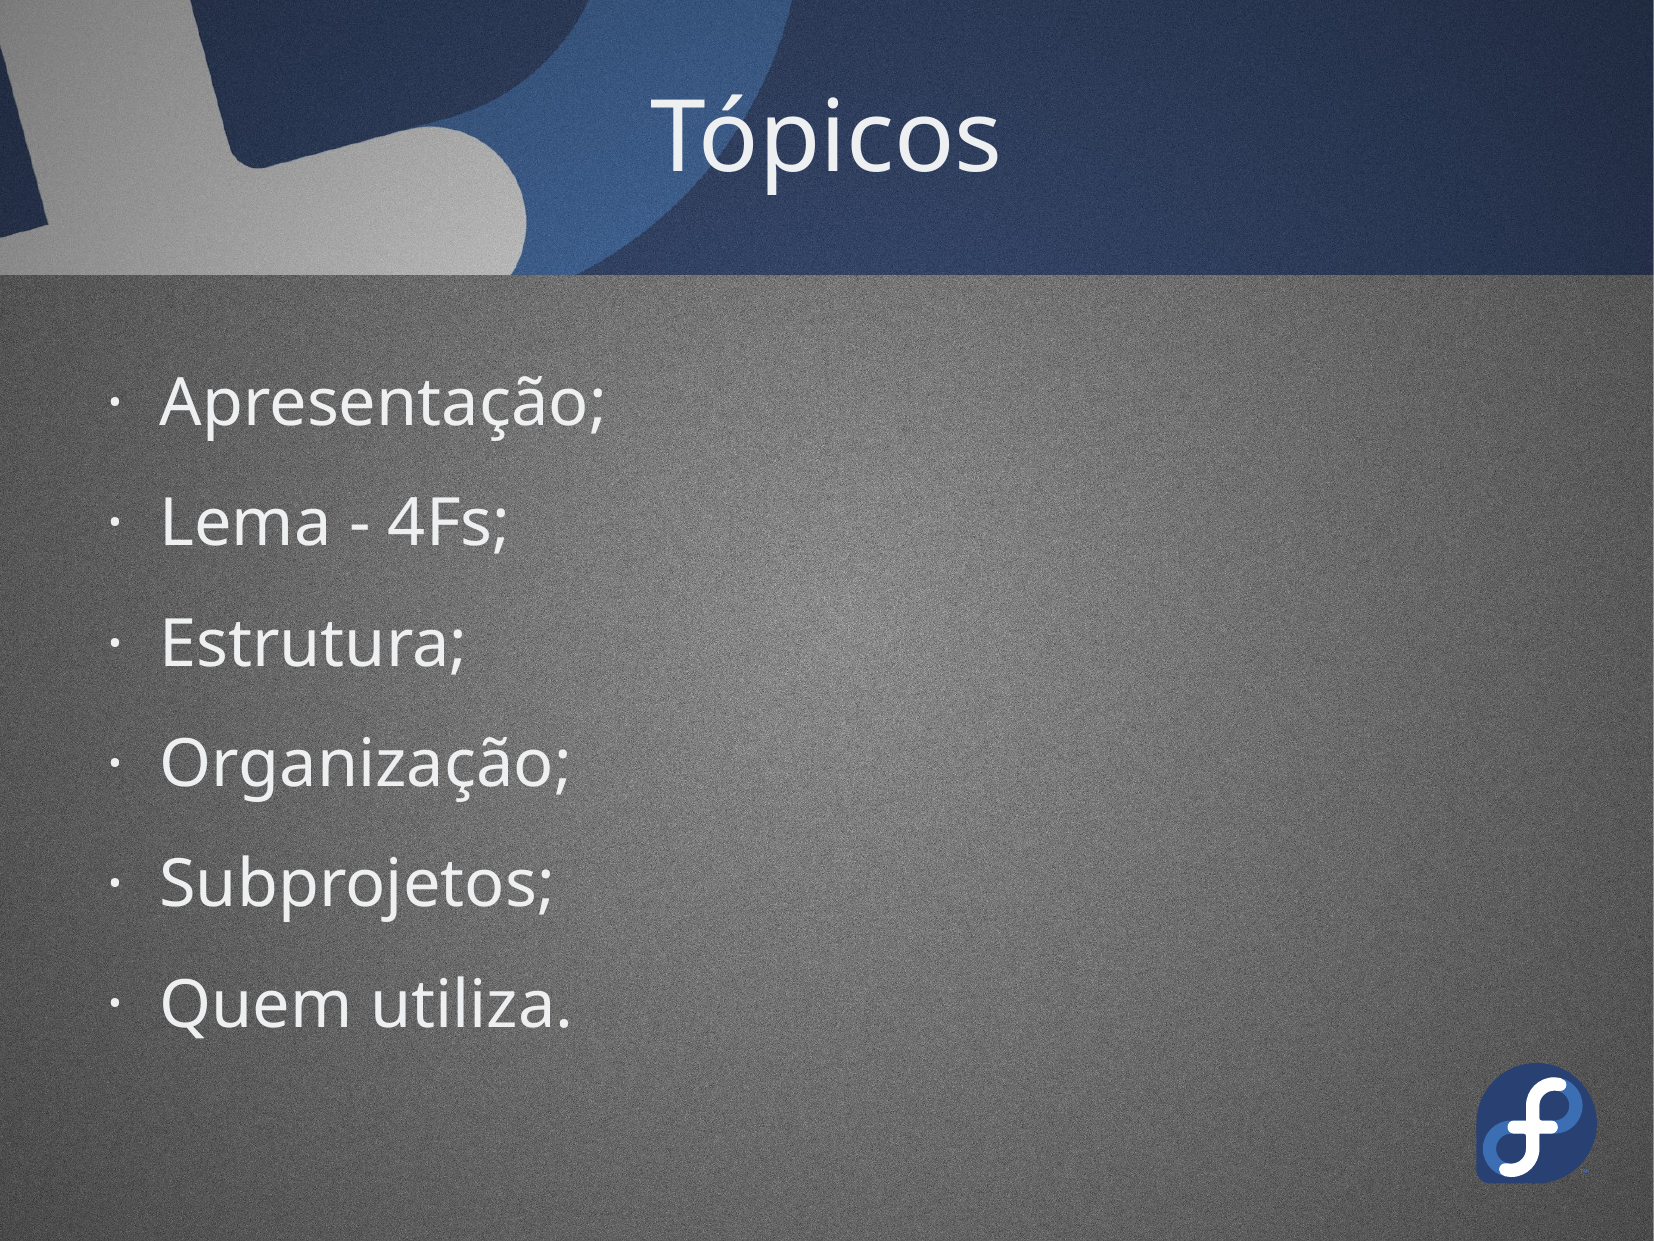

# Tópicos
Apresentação;
Lema - 4Fs;
Estrutura;
Organização;
Subprojetos;
Quem utiliza.